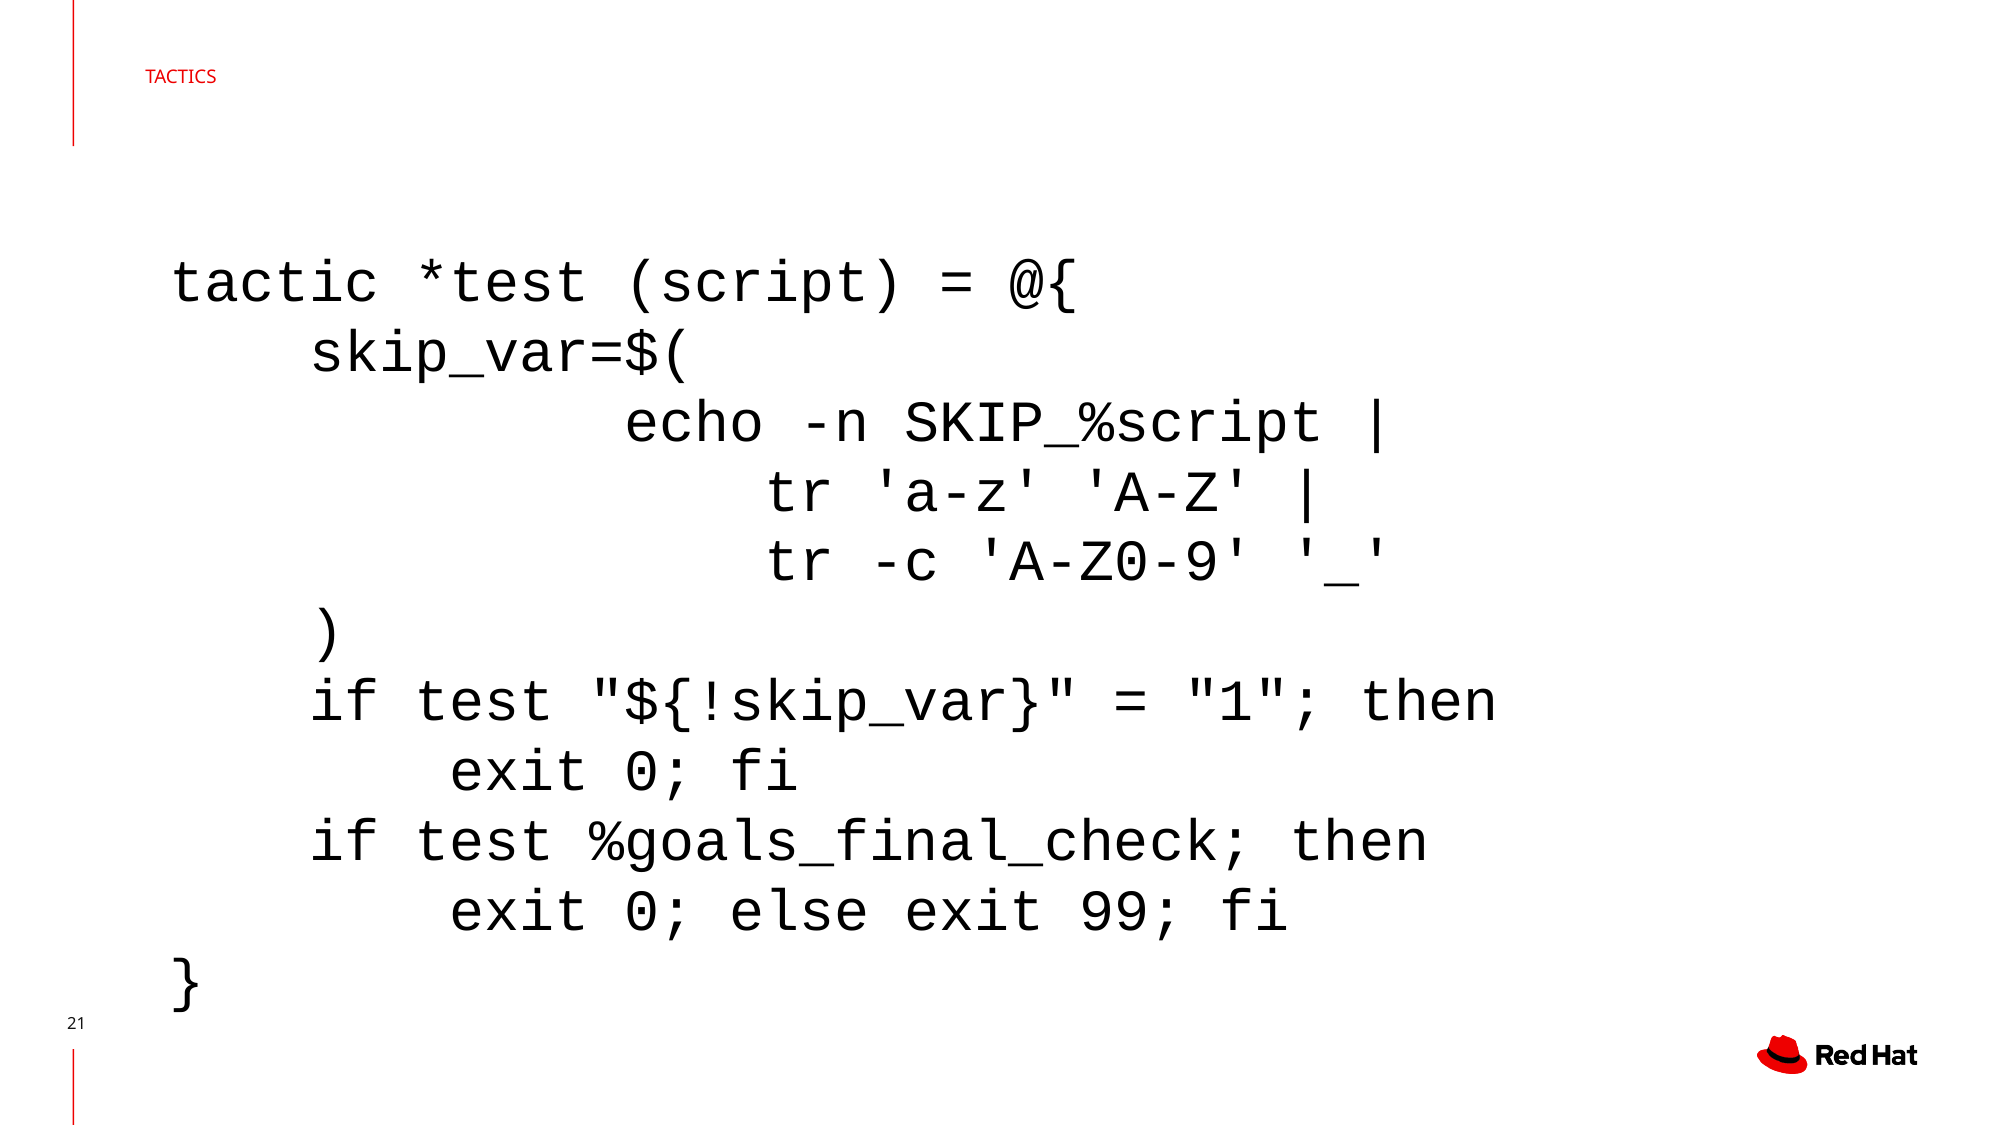

TACTICS
tactic *test (script) = @{
 skip_var=$(
 echo -n SKIP_%script |
 tr 'a-z' 'A-Z' |
 tr -c 'A-Z0-9' '_'
 )
 if test "${!skip_var}" = "1"; then
 exit 0; fi
 if test %goals_final_check; then
 exit 0; else exit 99; fi
}
21